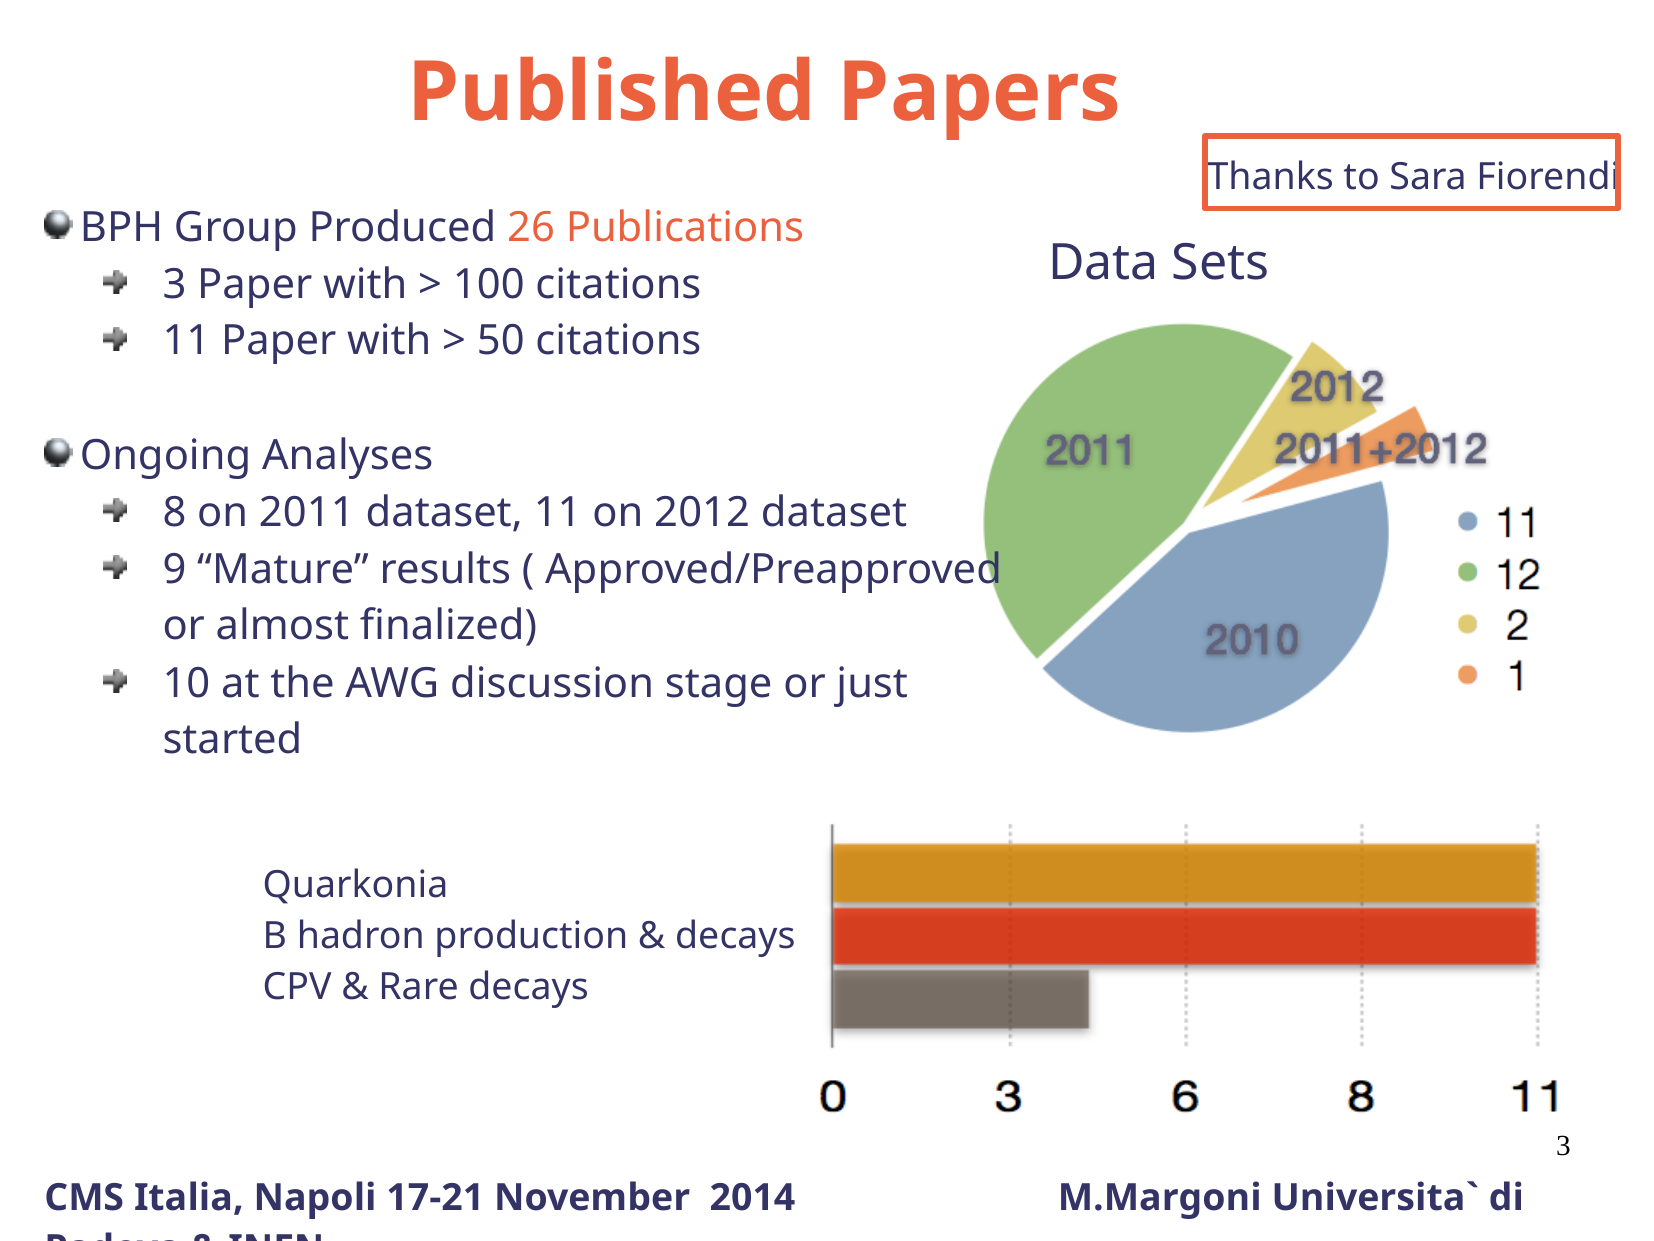

Published Papers
Thanks to Sara Fiorendi
BPH Group Produced 26 Publications
3 Paper with > 100 citations
11 Paper with > 50 citations
Ongoing Analyses
8 on 2011 dataset, 11 on 2012 dataset
9 “Mature” results ( Approved/Preapproved or almost finalized)
10 at the AWG discussion stage or just started
Data Sets
Quarkonia
B hadron production & decays
CPV & Rare decays
3
CMS Italia, Napoli 17-21 November 2014 M.Margoni Universita` di Padova & INFN